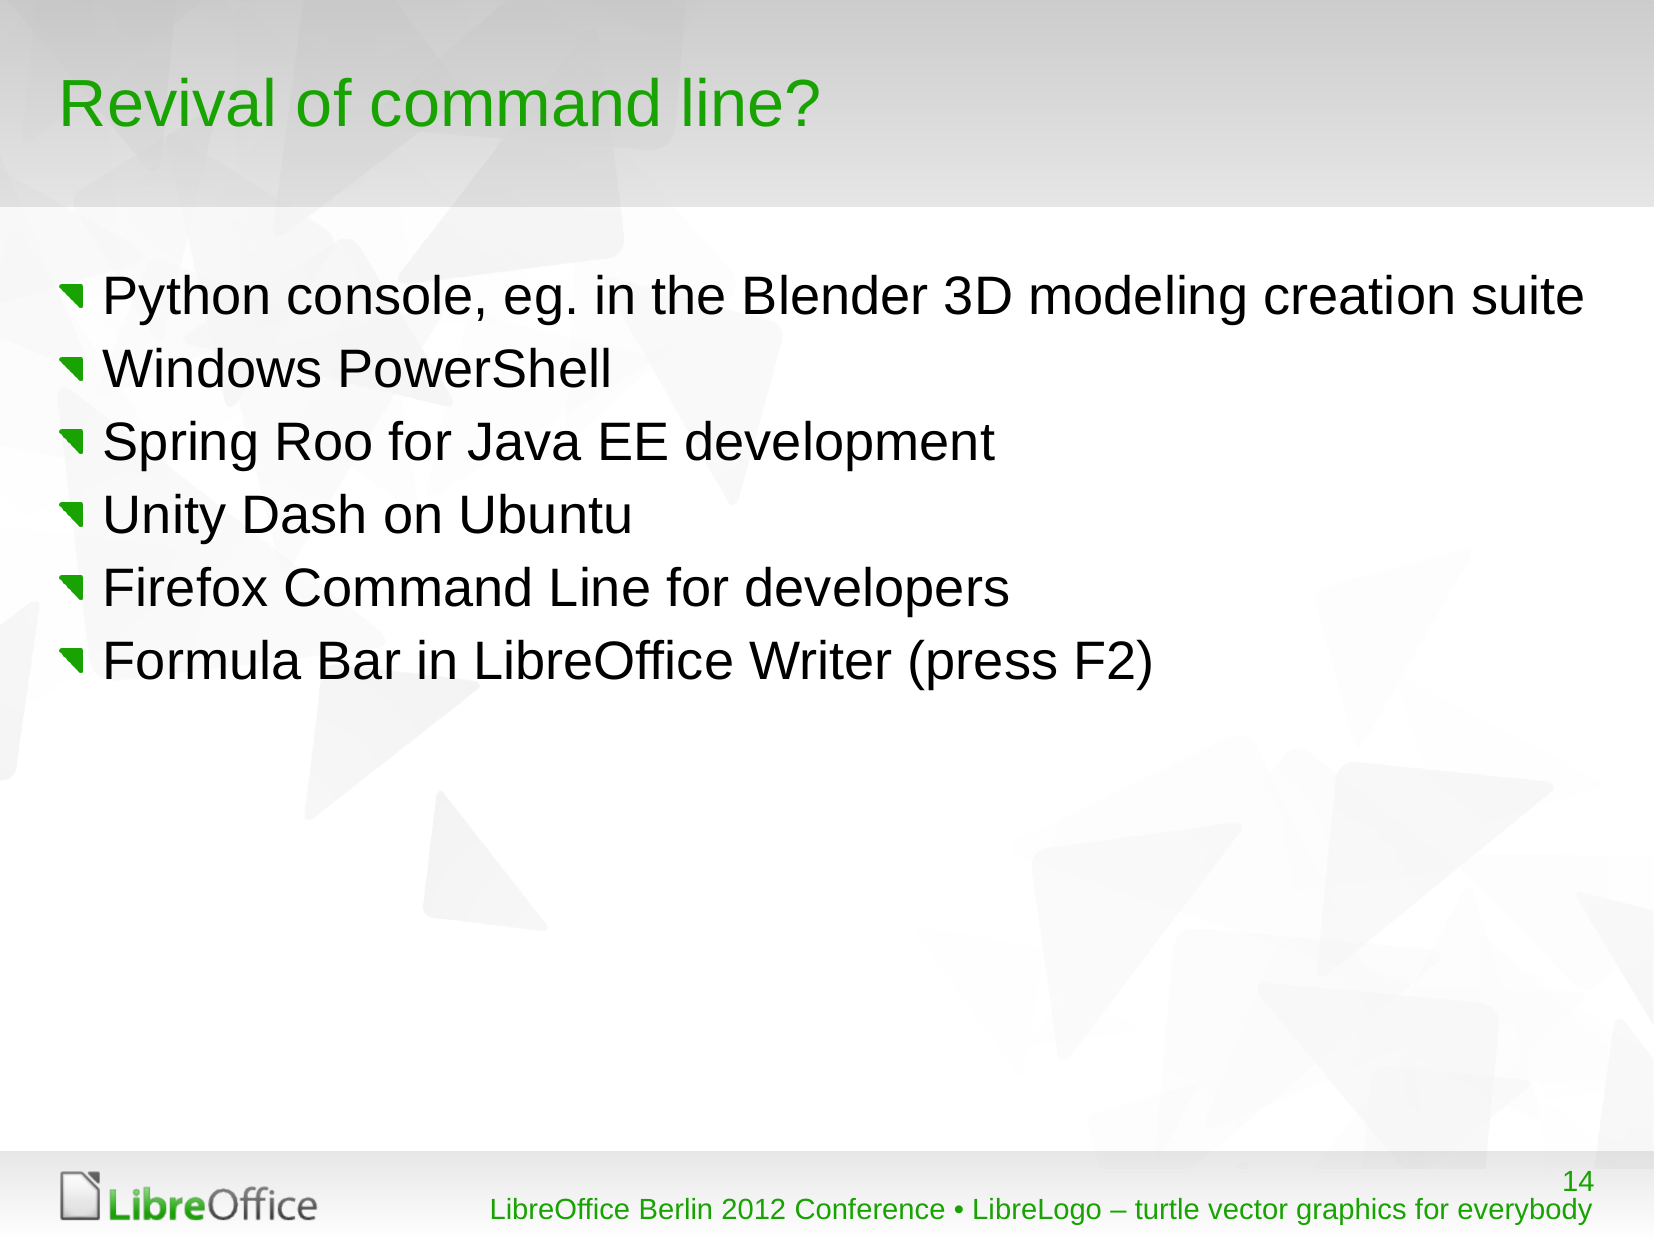

# Revival of command line?
Python console, eg. in the Blender 3D modeling creation suite
Windows PowerShell
Spring Roo for Java EE development
Unity Dash on Ubuntu
Firefox Command Line for developers
Formula Bar in LibreOffice Writer (press F2)
14
LibreOffice Berlin 2012 Conference • LibreLogo – turtle vector graphics for everybody